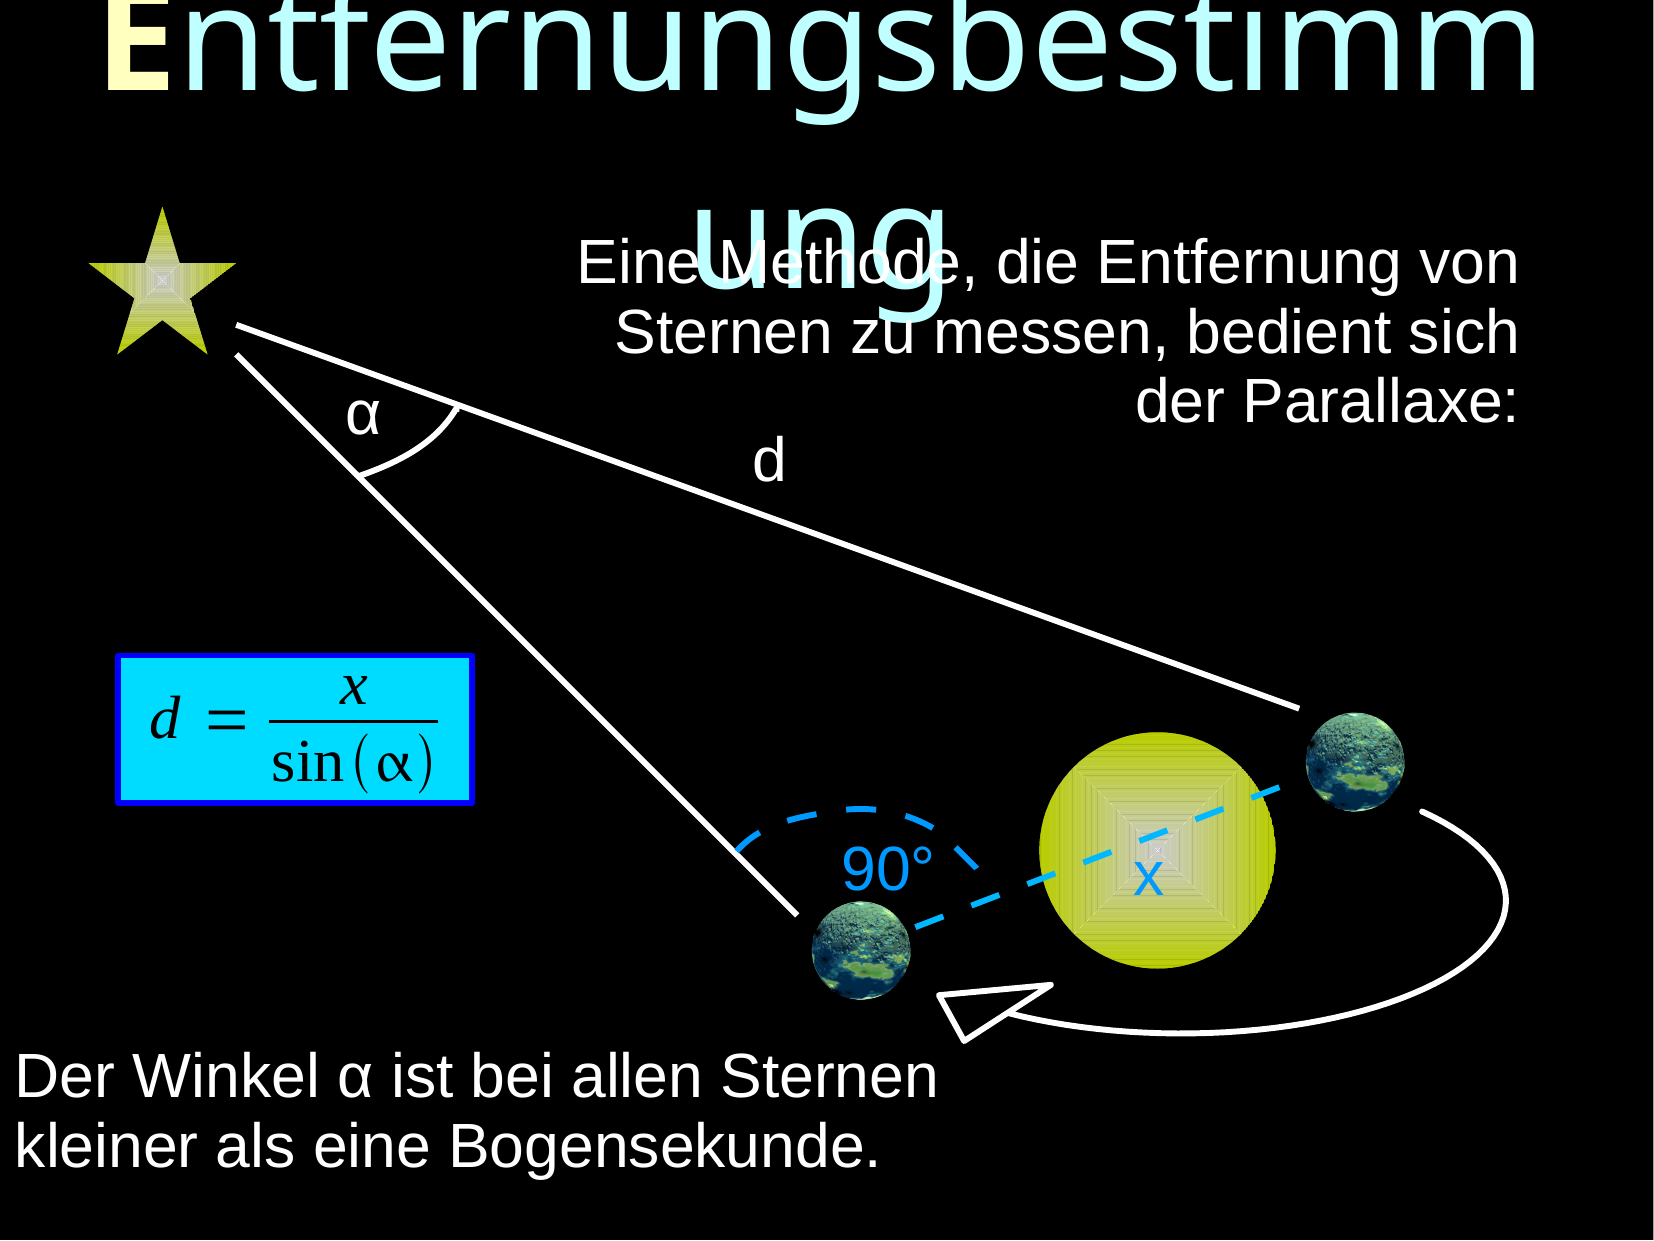

# Entfernungsbestimmung
α
d
90°
x
Eine Methode, die Entfernung von Sternen zu messen, bedient sich der Parallaxe:
Der Winkel α ist bei allen Sternen kleiner als eine Bogensekunde.